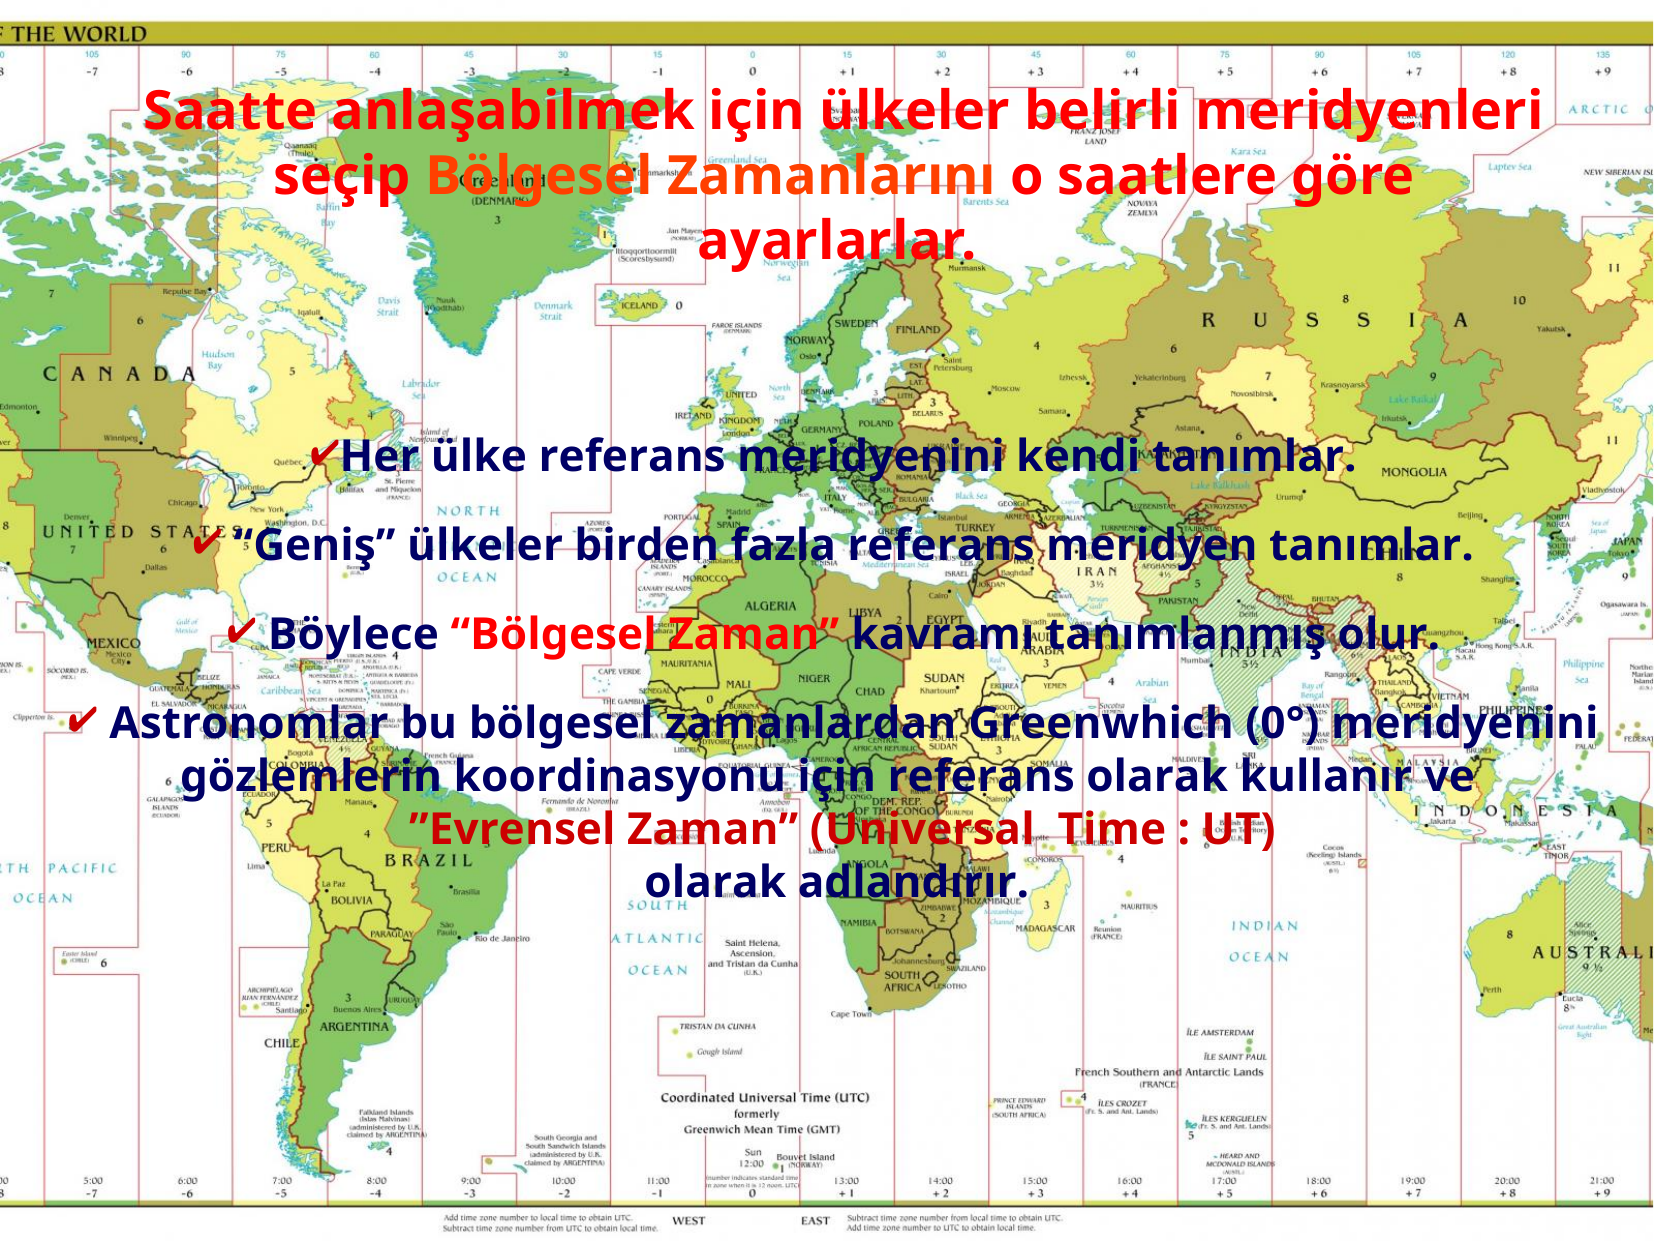

# Saatte anlaşabilmek için ülkeler belirli meridyenleri seçip Bölgesel Zamanlarını o saatlere göre ayarlarlar.
Her ülke referans meridyenini kendi tanımlar.
 “Geniş” ülkeler birden fazla referans meridyen tanımlar.
 Böylece “Bölgesel Zaman” kavramı tanımlanmış olur.
 Astronomlar bu bölgesel zamanlardan Greenwhich (0°) meridyenini gözlemlerin koordinasyonu için referans olarak kullanır ve
”Evrensel Zaman” (Universal Time : UT)
olarak adlandırır.